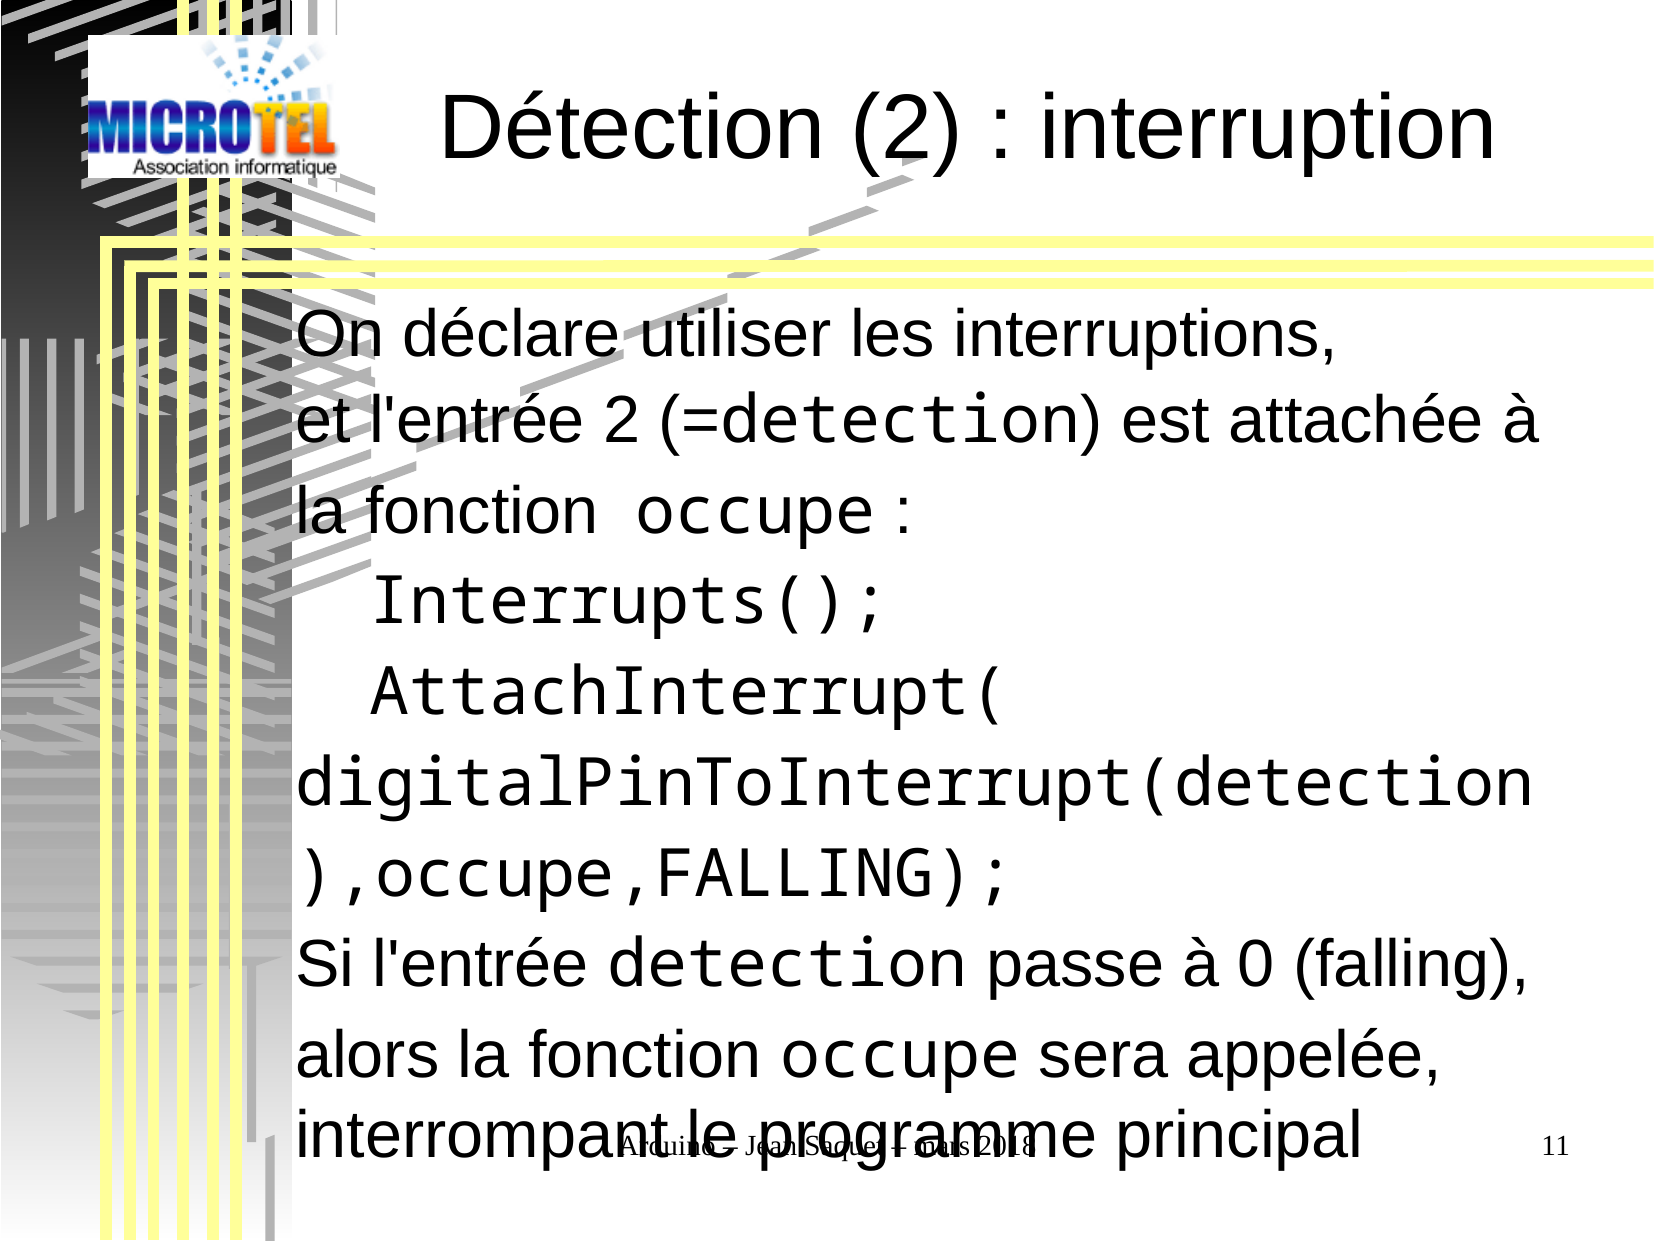

# Détection (2) : interruption
On déclare utiliser les interruptions,
et l'entrée 2 (=detection) est attachée à la fonction occupe :
	Interrupts();
	AttachInterrupt(
digitalPinToInterrupt(detection),occupe,FALLING);
Si l'entrée detection passe à 0 (falling), alors la fonction occupe sera appelée, interrompant le programme principal
11